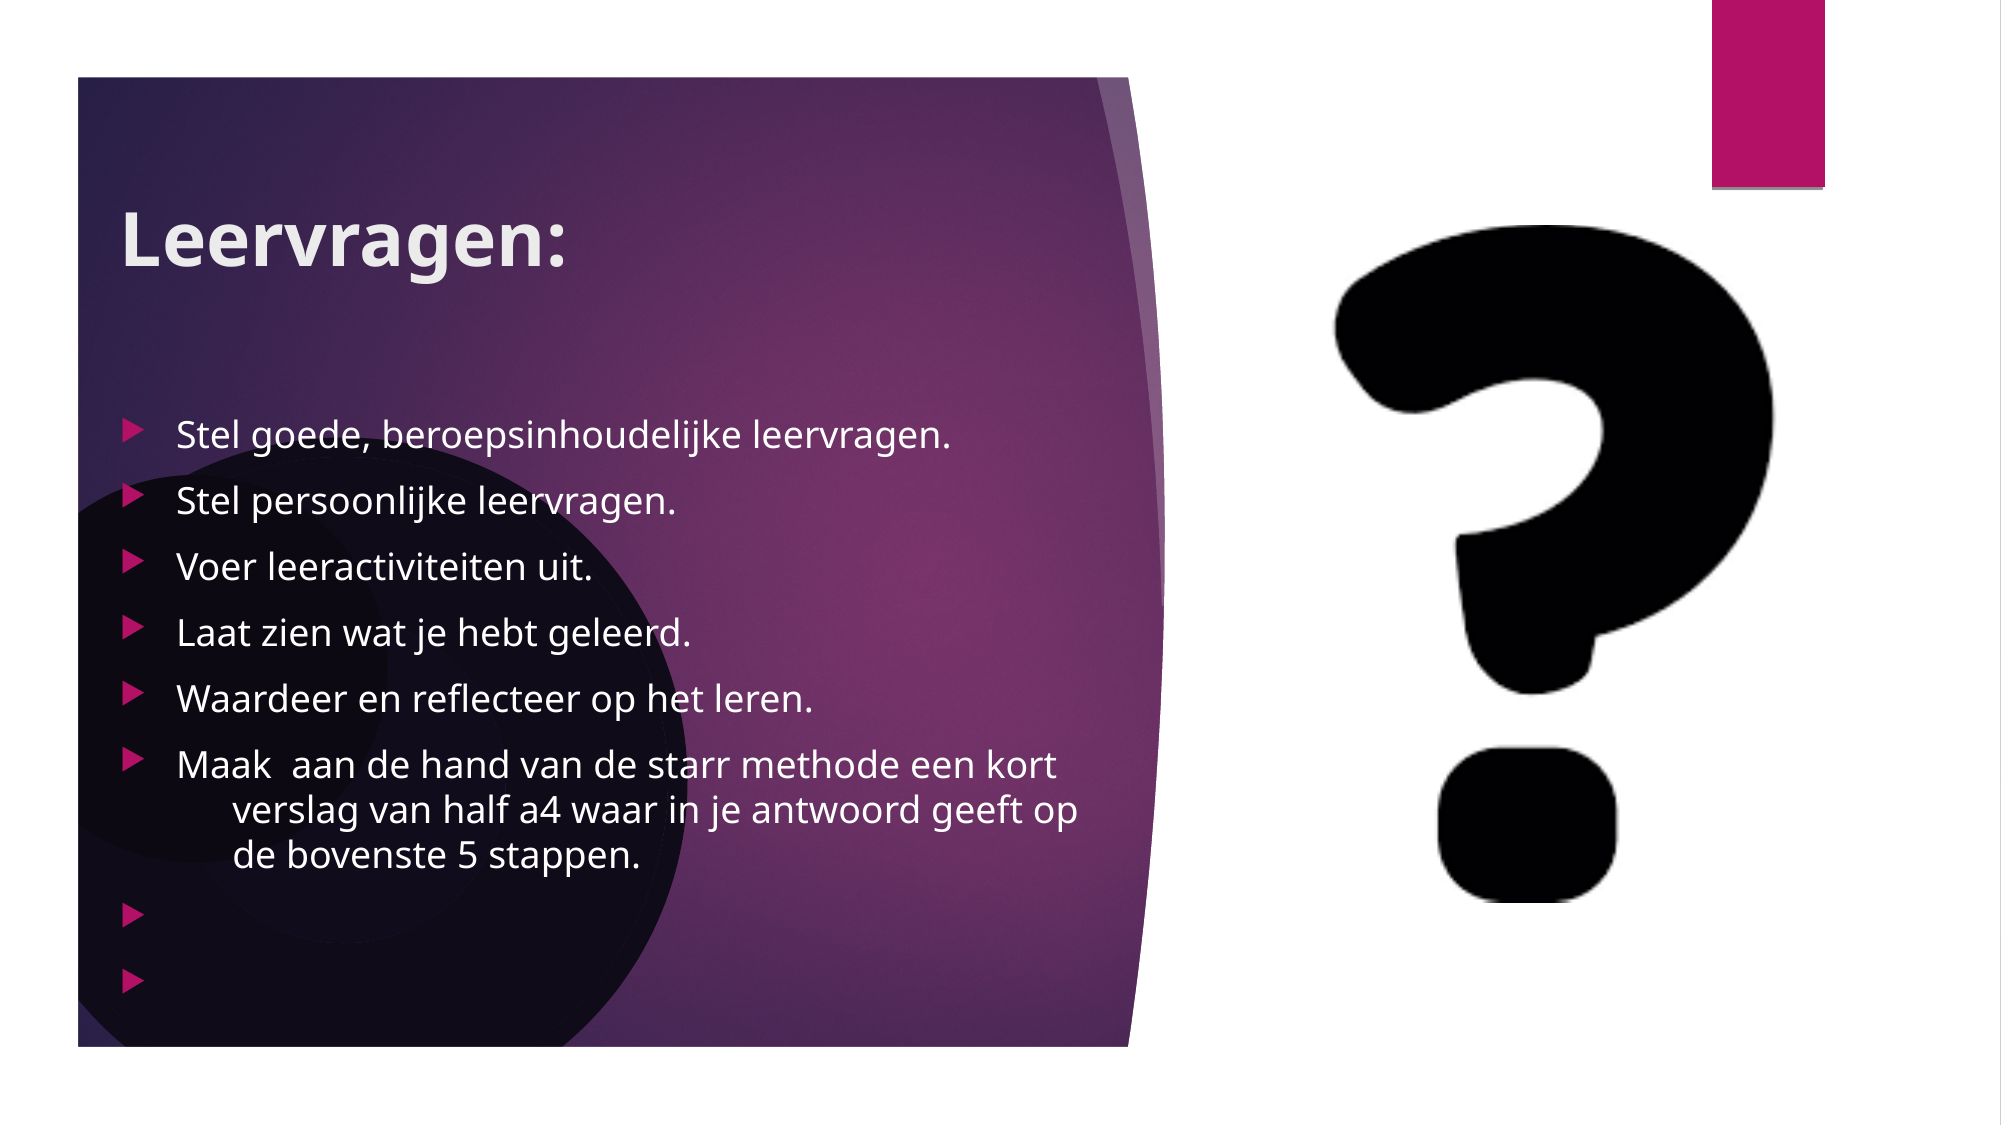

# Leervragen:
Stel goede, beroepsinhoudelijke leervragen.
Stel persoonlijke leervragen.
Voer leeractiviteiten uit.
Laat zien wat je hebt geleerd.
Waardeer en reflecteer op het leren.
Maak aan de hand van de starr methode een kort verslag van half a4 waar in je antwoord geeft op de bovenste 5 stappen.